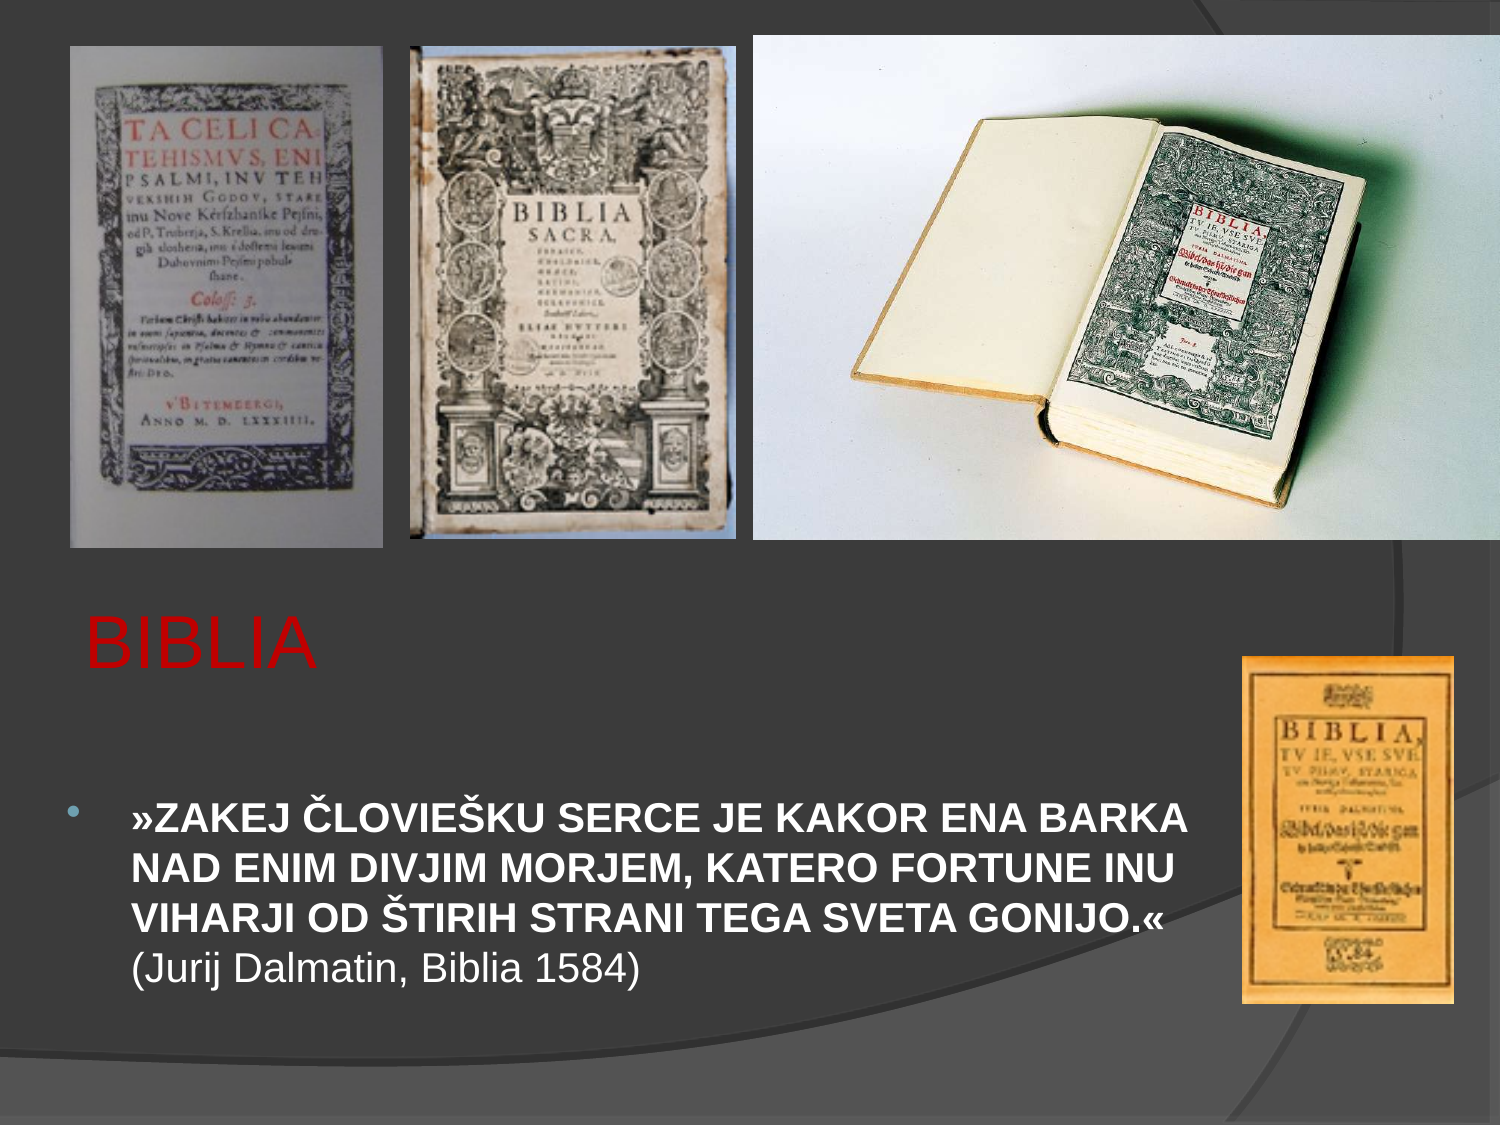

# »ZAKEJ ČLOVIEŠKU SERCE JE KAKOR ENA BARKA NAD ENIM DIVJIM MORJEM, KATERO FORTUNE INU VIHARJI OD ŠTIRIH STRANI TEGA SVETA GONIJO.« (Jurij Dalmatin, Biblia 1584)
BIBLIA